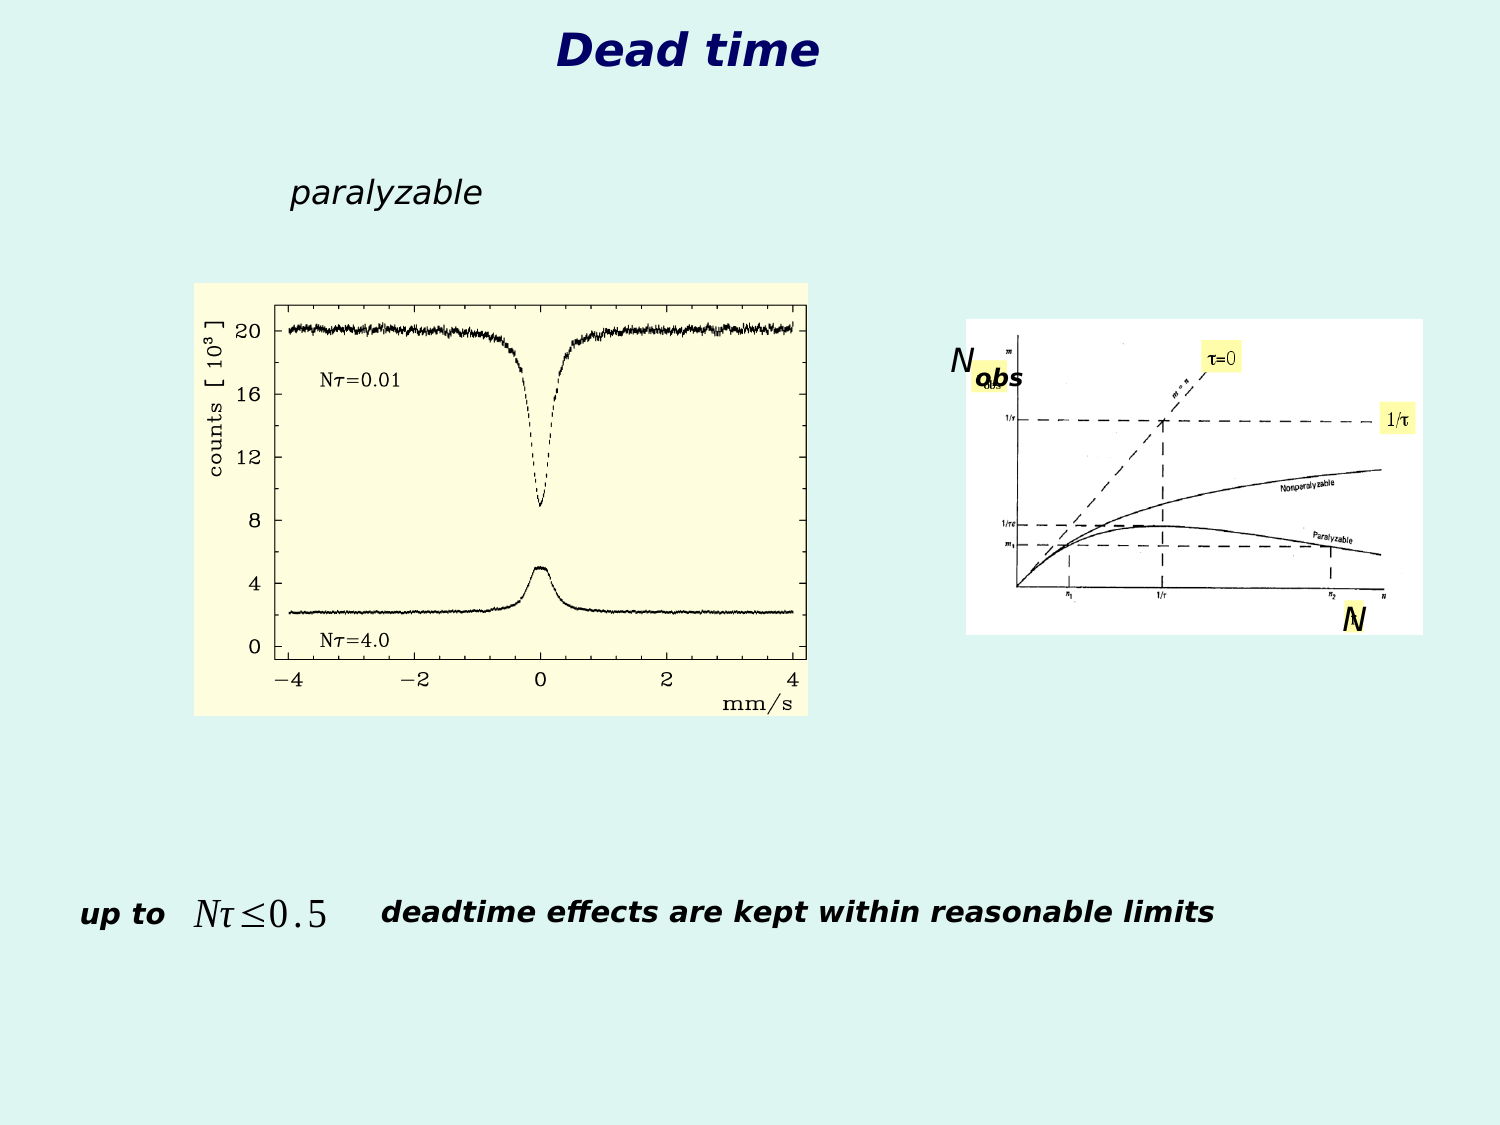

Dead time
 paralyzable
Nobs
N
up to
deadtime effects are kept within reasonable limits